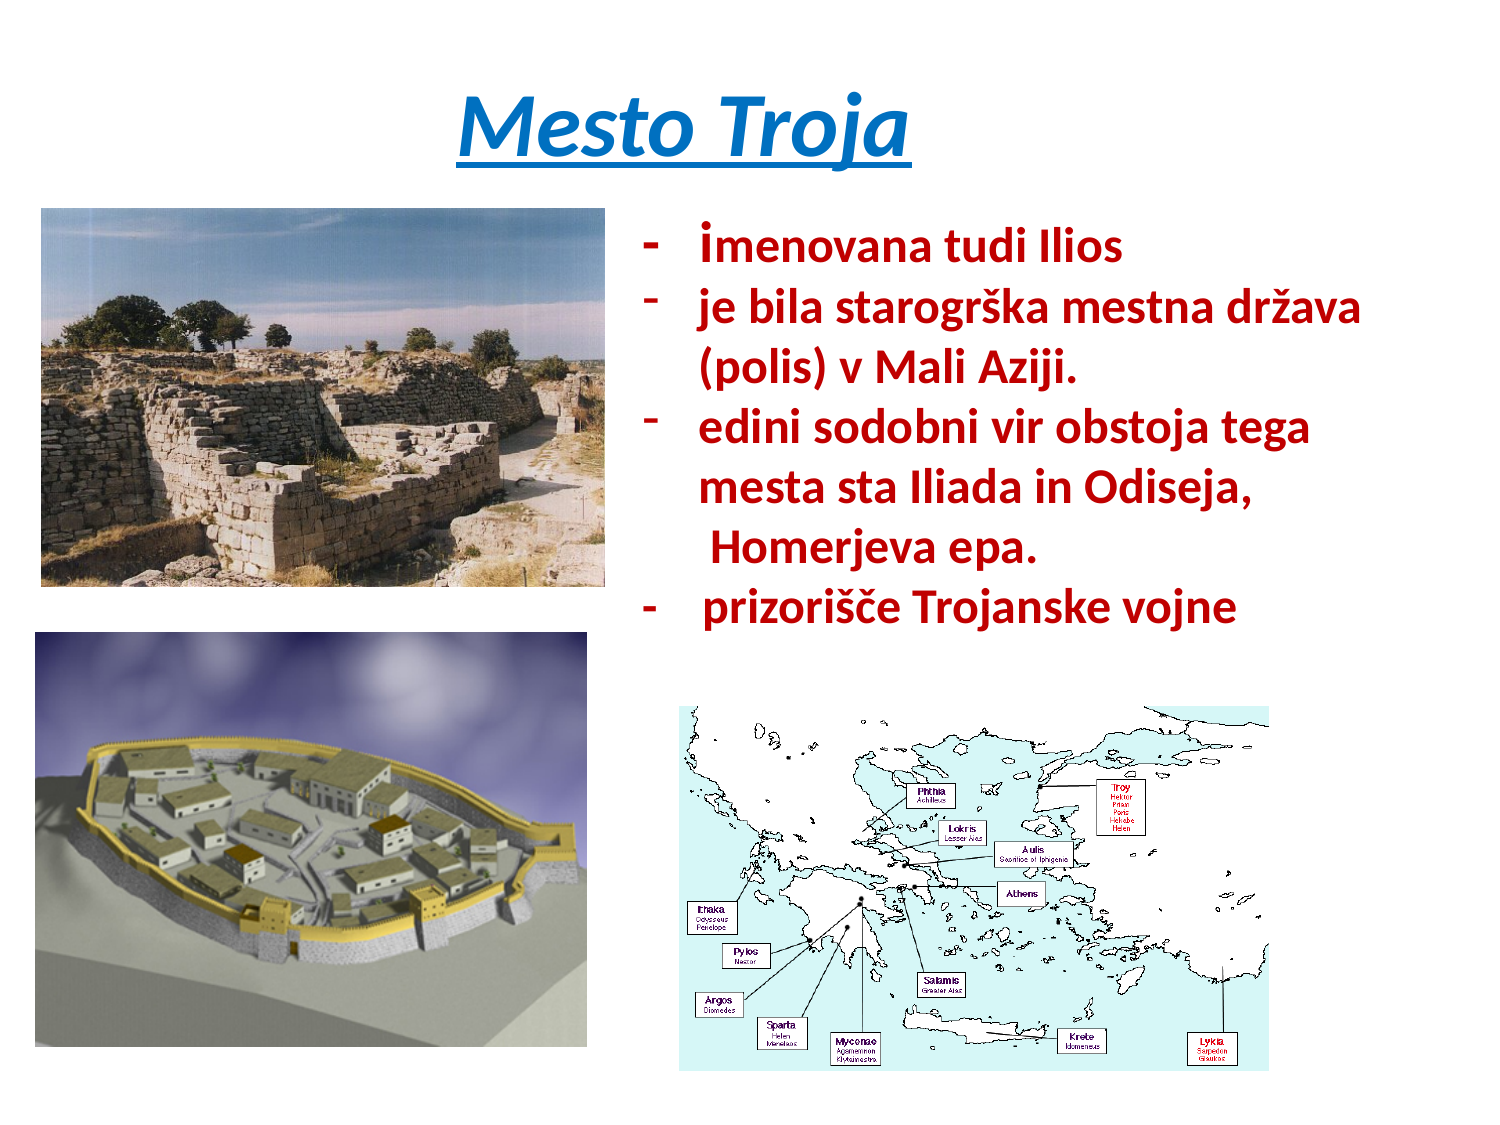

# Mesto Troja
- imenovana tudi Ilios
je bila starogrška mestna država
 (polis) v Mali Aziji.
edini sodobni vir obstoja tega
 mesta sta Iliada in Odiseja,
 Homerjeva epa.
- prizorišče Trojanske vojne